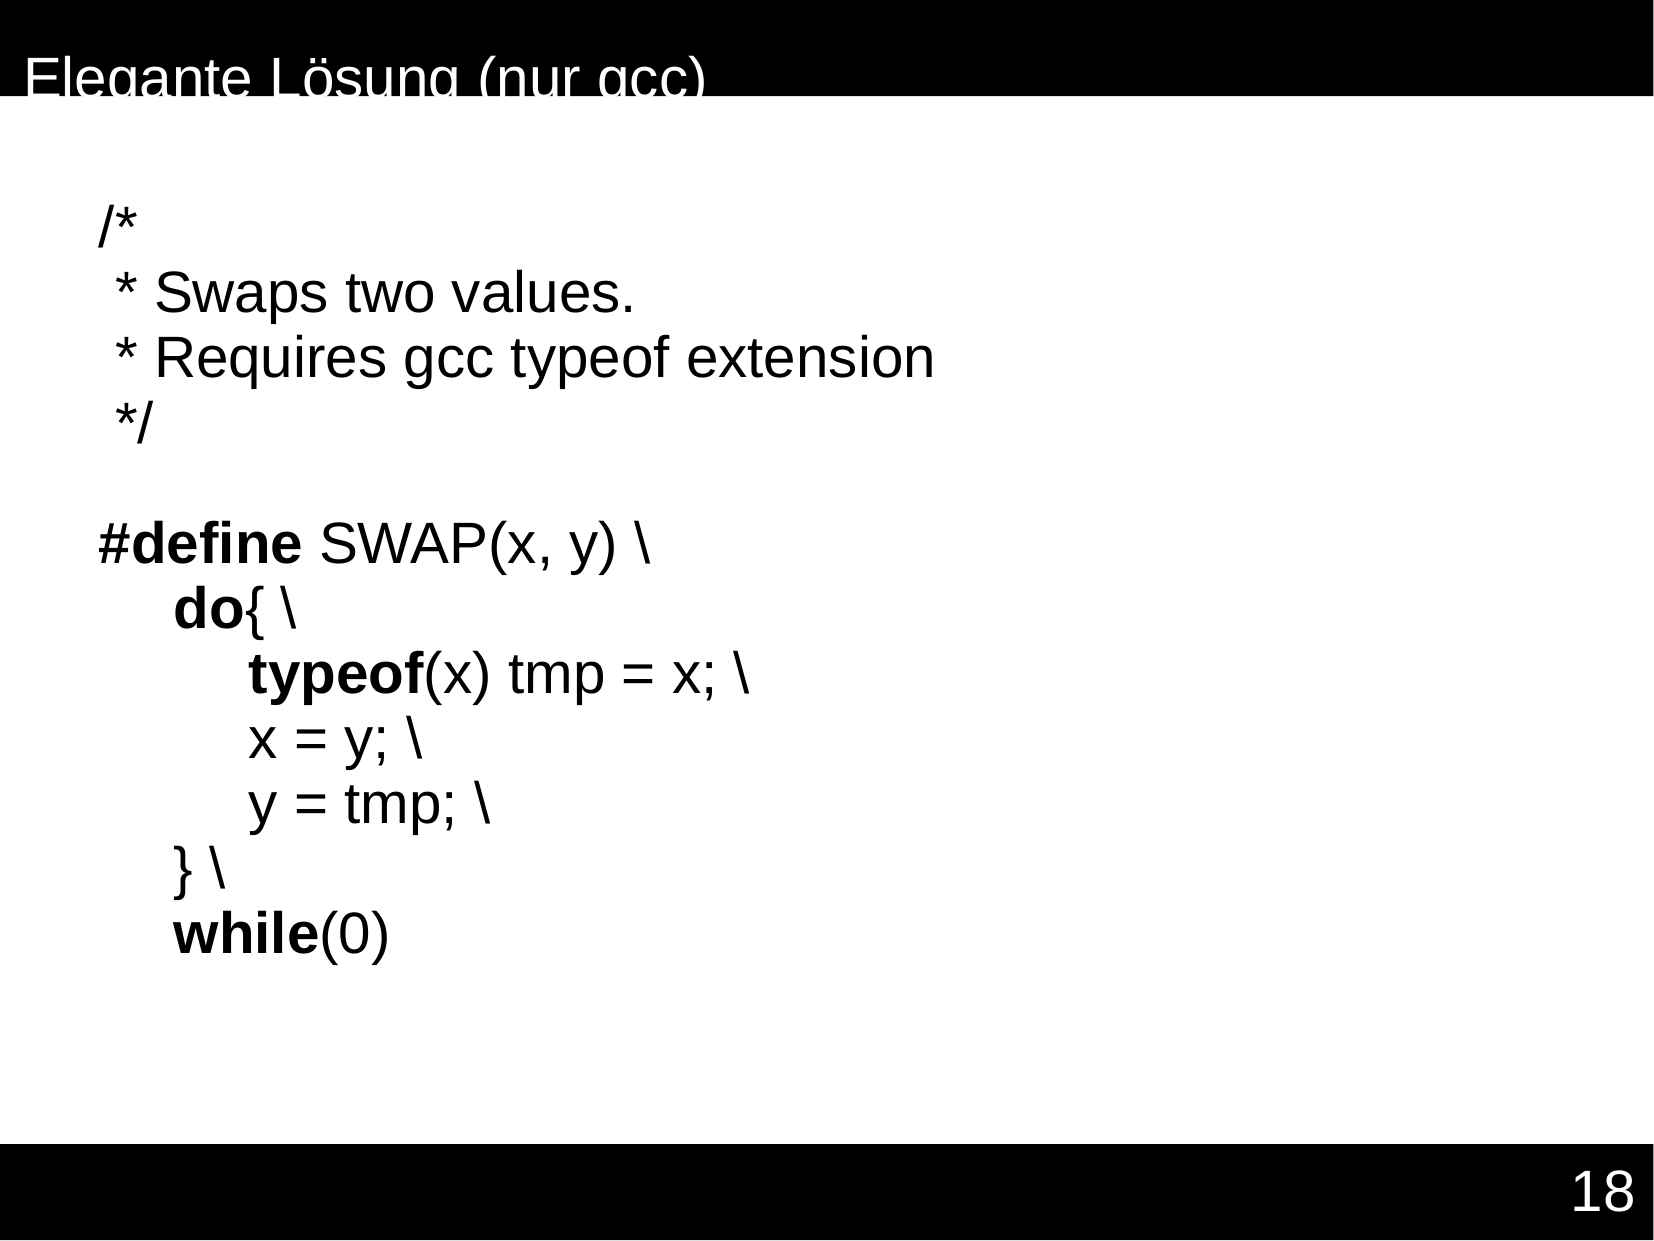

Elegante Lösung (nur gcc)
/*
 * Swaps two values.
 * Requires gcc typeof extension
 */
#define SWAP(x, y) \
	do{ \
 		typeof(x) tmp = x; \
 		x = y; \
 		y = tmp; \
	} \
	while(0)
18